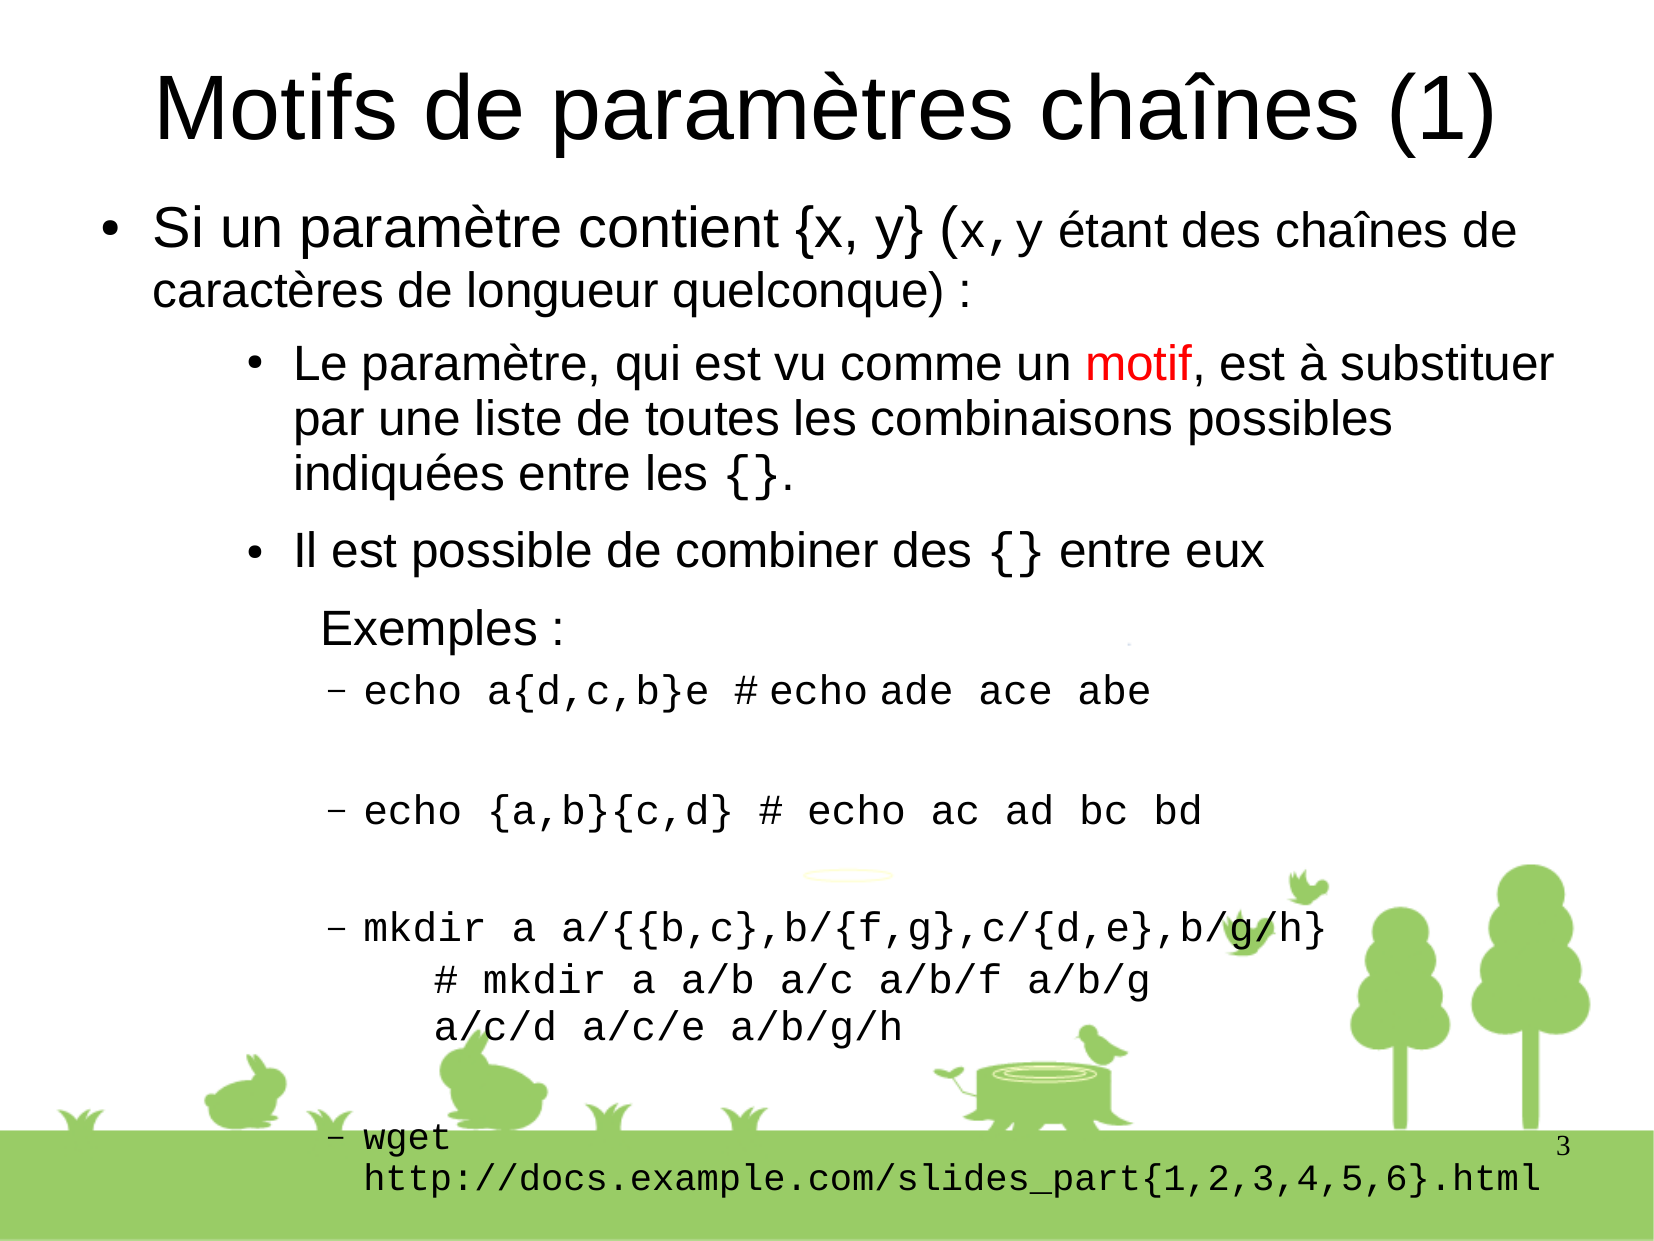

# Motifs de paramètres chaînes (1)
Si un paramètre contient {x, y} (x,y étant des chaînes de caractères de longueur quelconque) :
Le paramètre, qui est vu comme un motif, est à substituer par une liste de toutes les combinaisons possibles indiquées entre les {}.
Il est possible de combiner des {} entre eux
 Exemples :
echo a{d,c,b}e # echo ade ace abe
echo {a,b}{c,d} # echo ac ad bc bd
mkdir a a/{{b,c},b/{f,g},c/{d,e},b/g/h}
# mkdir a a/b a/c a/b/f a/b/g a/c/d a/c/e a/b/g/h
wget http://docs.example.com/slides_part{1,2,3,4,5,6}.html
3